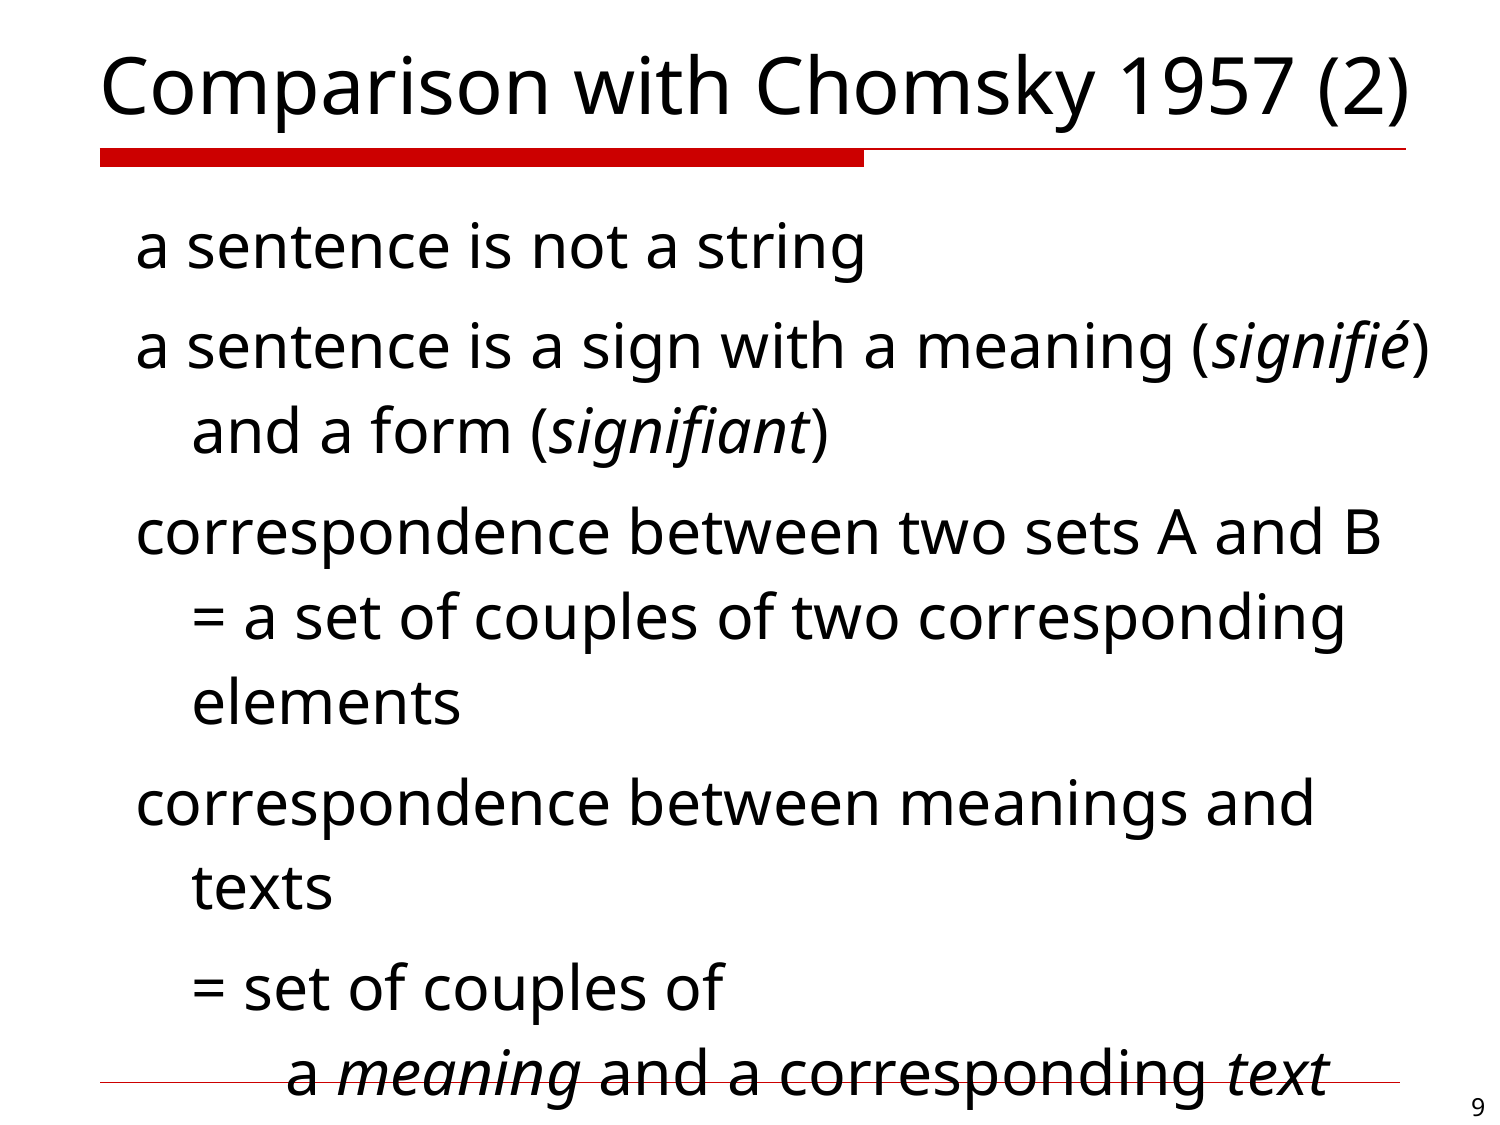

# Comparison with Chomsky 1957 (2)
a sentence is not a string
a sentence is a sign with a meaning (signifié) and a form (signifiant)
correspondence between two sets A and B = a set of couples of two corresponding elements
correspondence between meanings and texts
	= set of couples of
	a meaning and a corresponding text
	= set of sentences
9